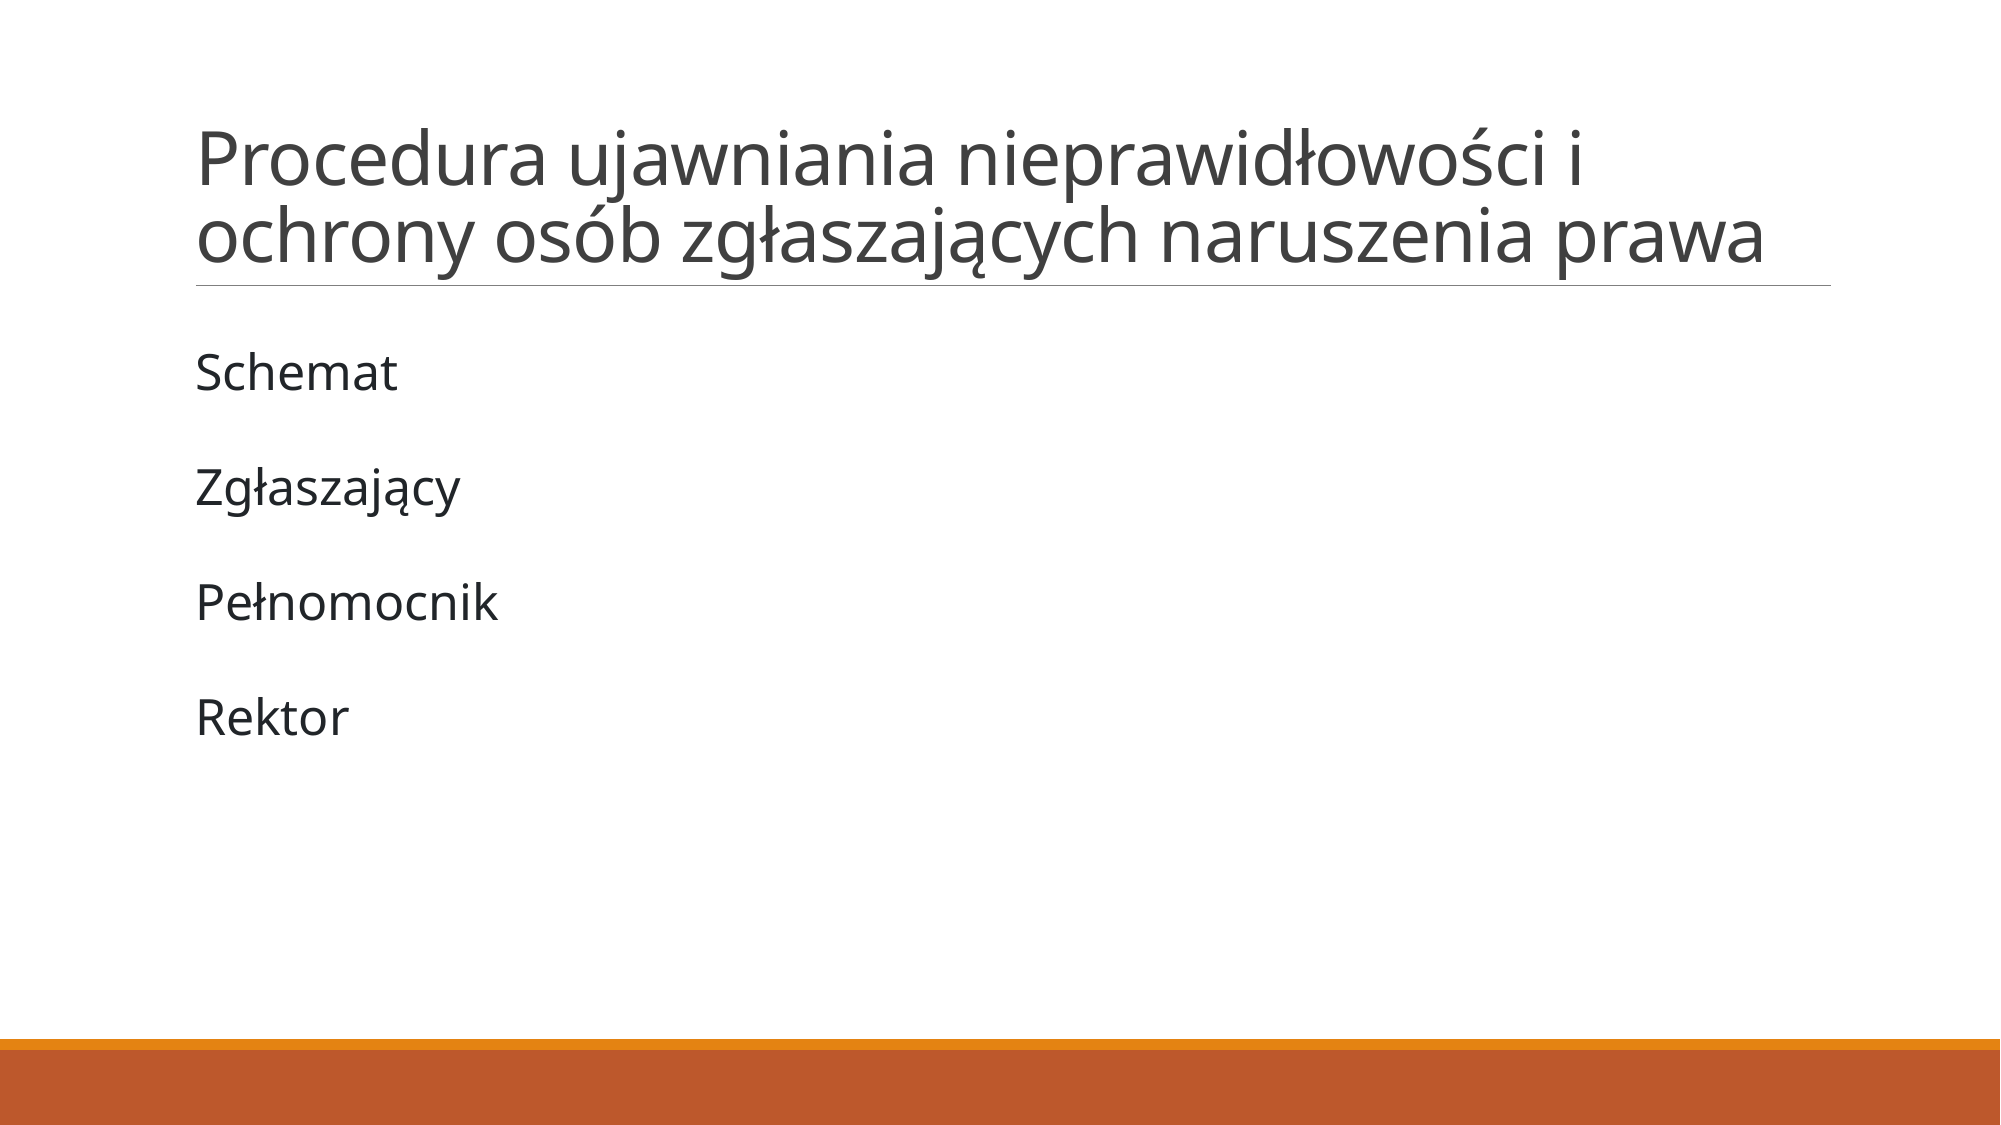

# Procedura ujawniania nieprawidłowości i ochrony osób zgłaszających naruszenia prawa
Schemat
Zgłaszający
Pełnomocnik
Rektor